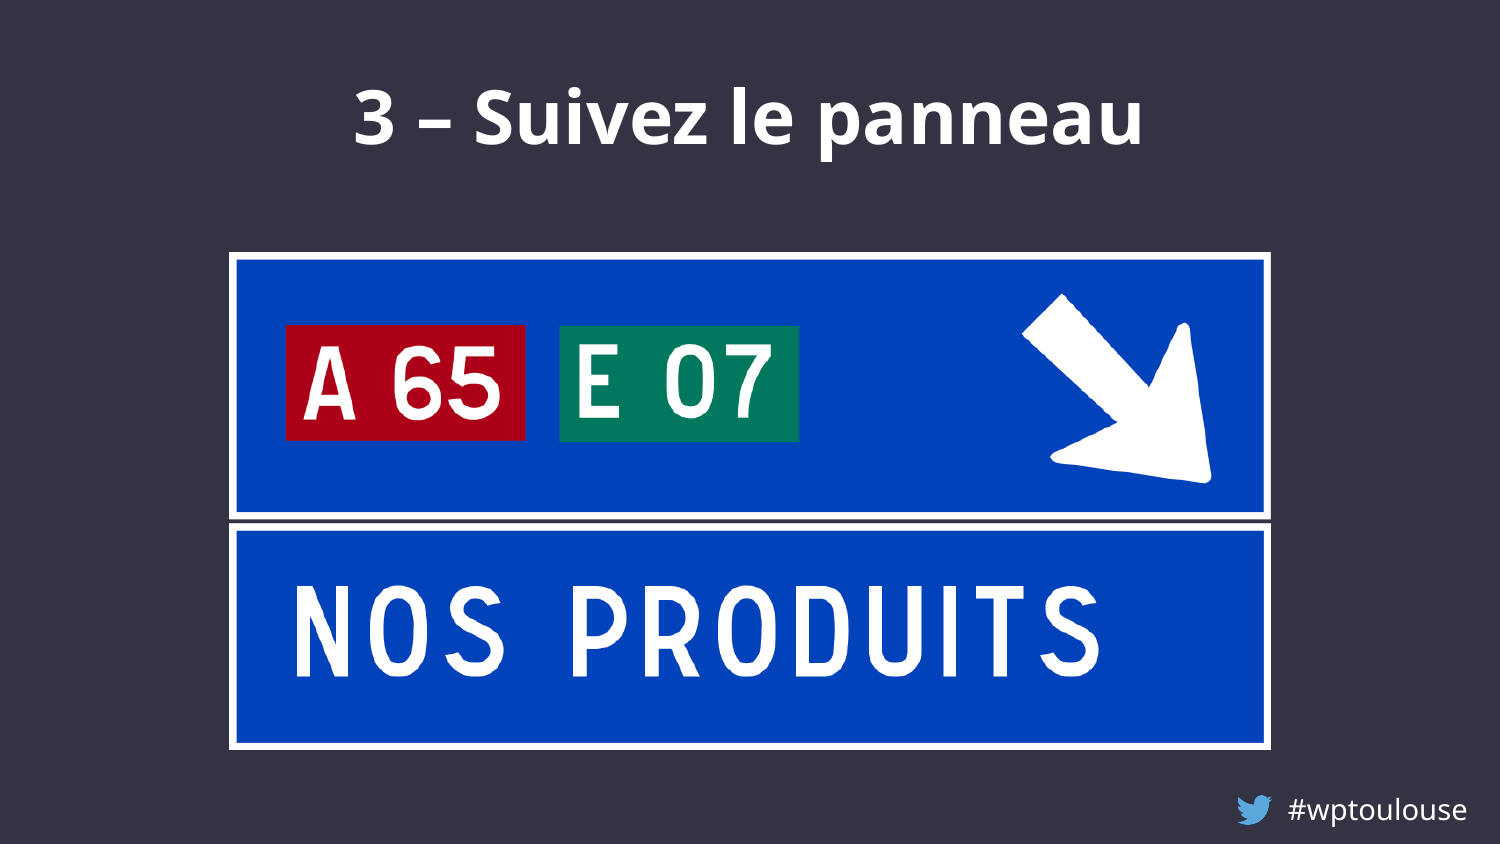

# 3 – Suivez le panneau
#wptoulouse